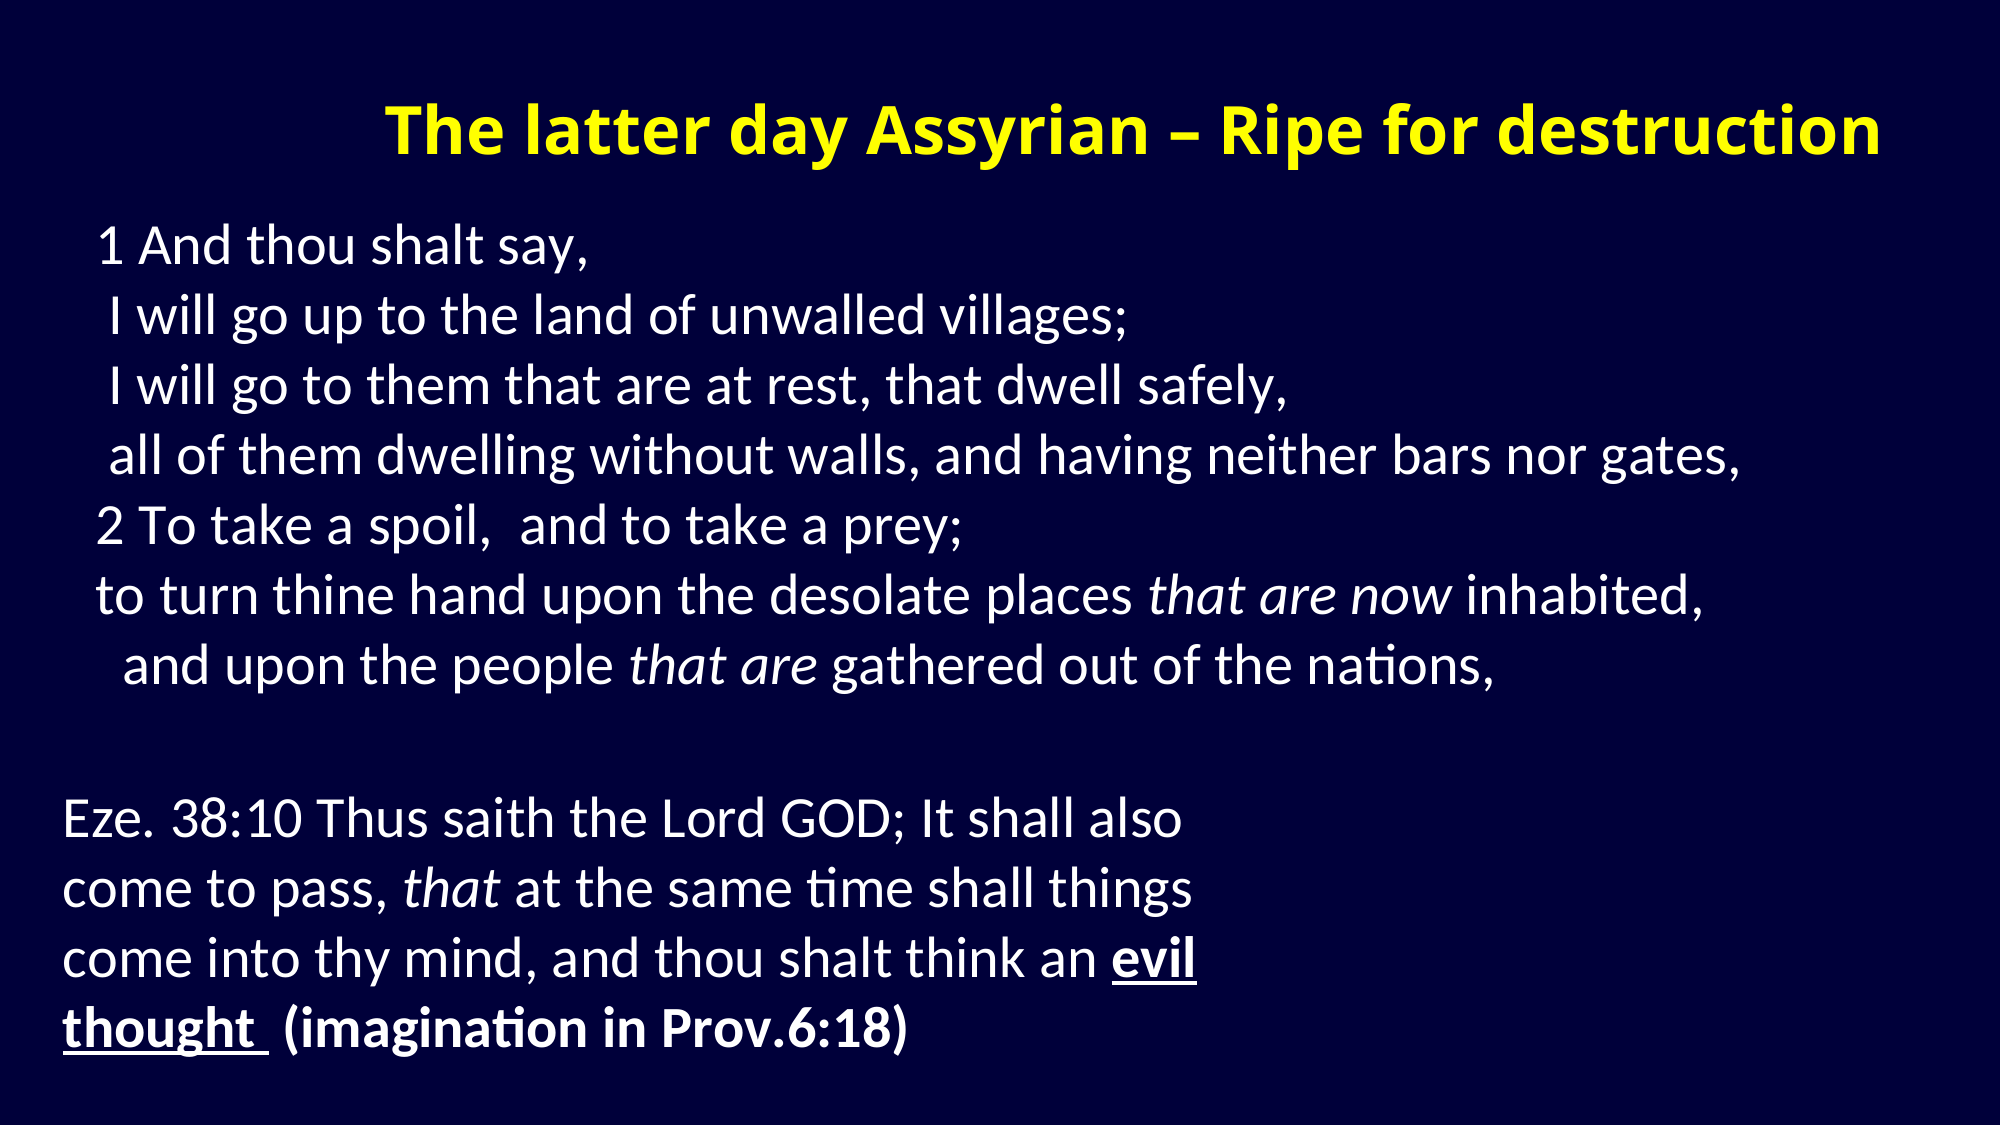

The latter day Assyrian – Ripe for destruction
1 And thou shalt say,
 I will go up to the land of unwalled villages;
 I will go to them that are at rest, that dwell safely,
 all of them dwelling without walls, and having neither bars nor gates,
2 To take a spoil, and to take a prey;
to turn thine hand upon the desolate places that are now inhabited,
 and upon the people that are gathered out of the nations,
Eze. 38:10 Thus saith the Lord GOD; It shall also come to pass, that at the same time shall things come into thy mind, and thou shalt think an evil thought (imagination in Prov.6:18)